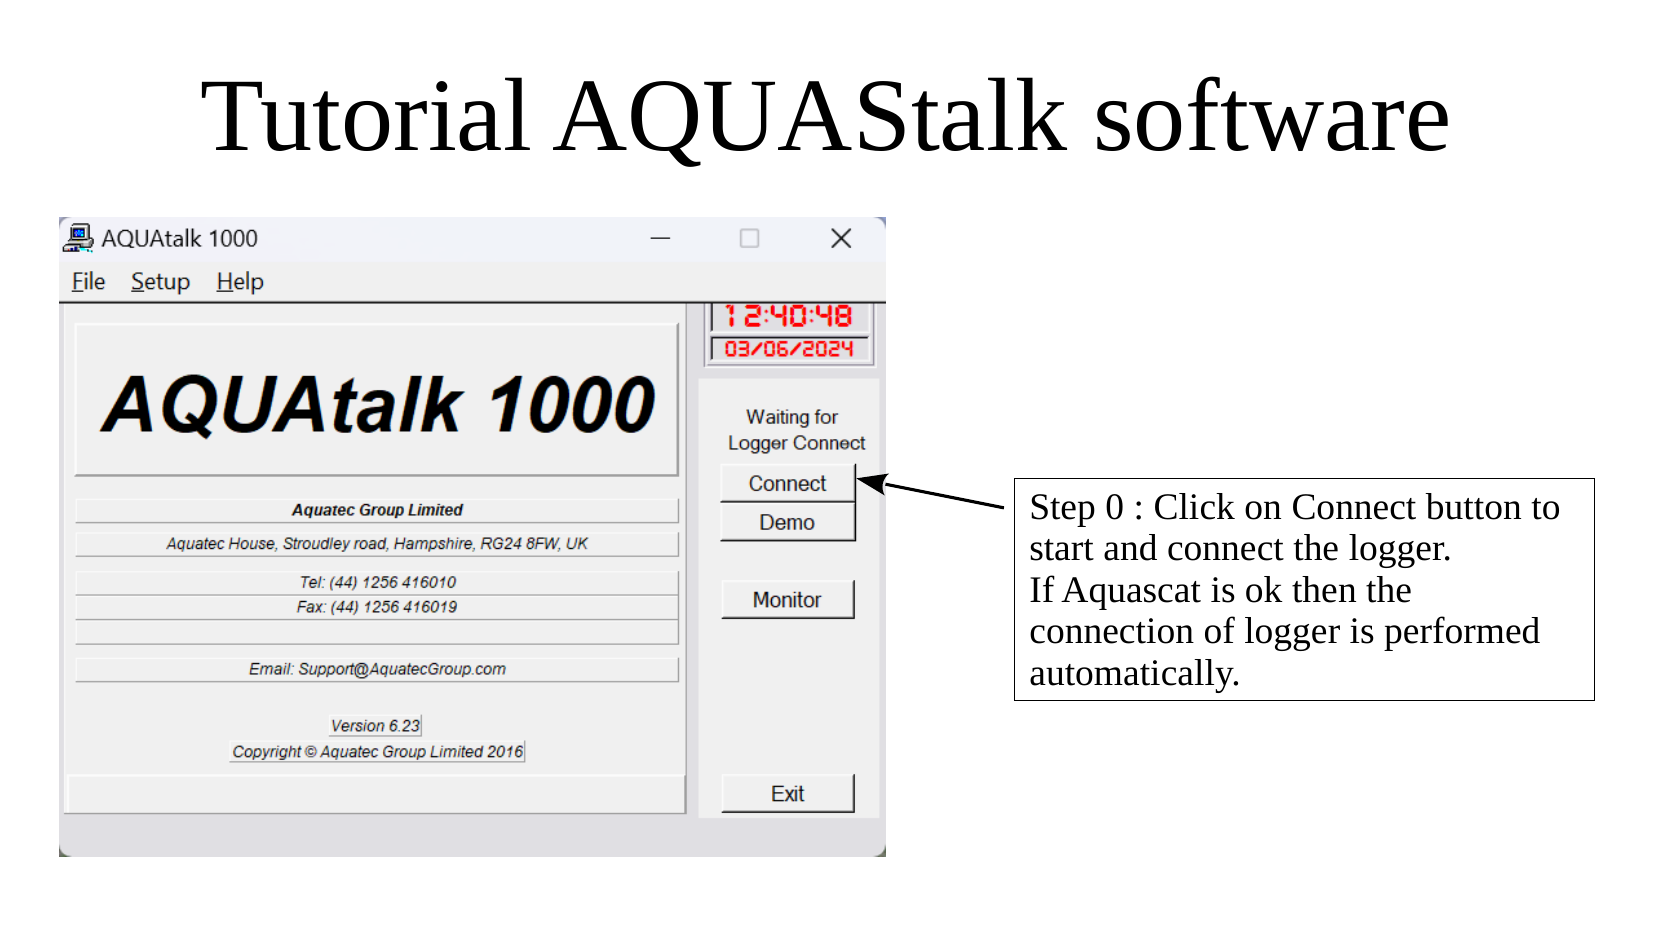

# Tutorial AQUAStalk software
Step 0 : Click on Connect button to start and connect the logger.
If Aquascat is ok then the connection of logger is performed automatically.